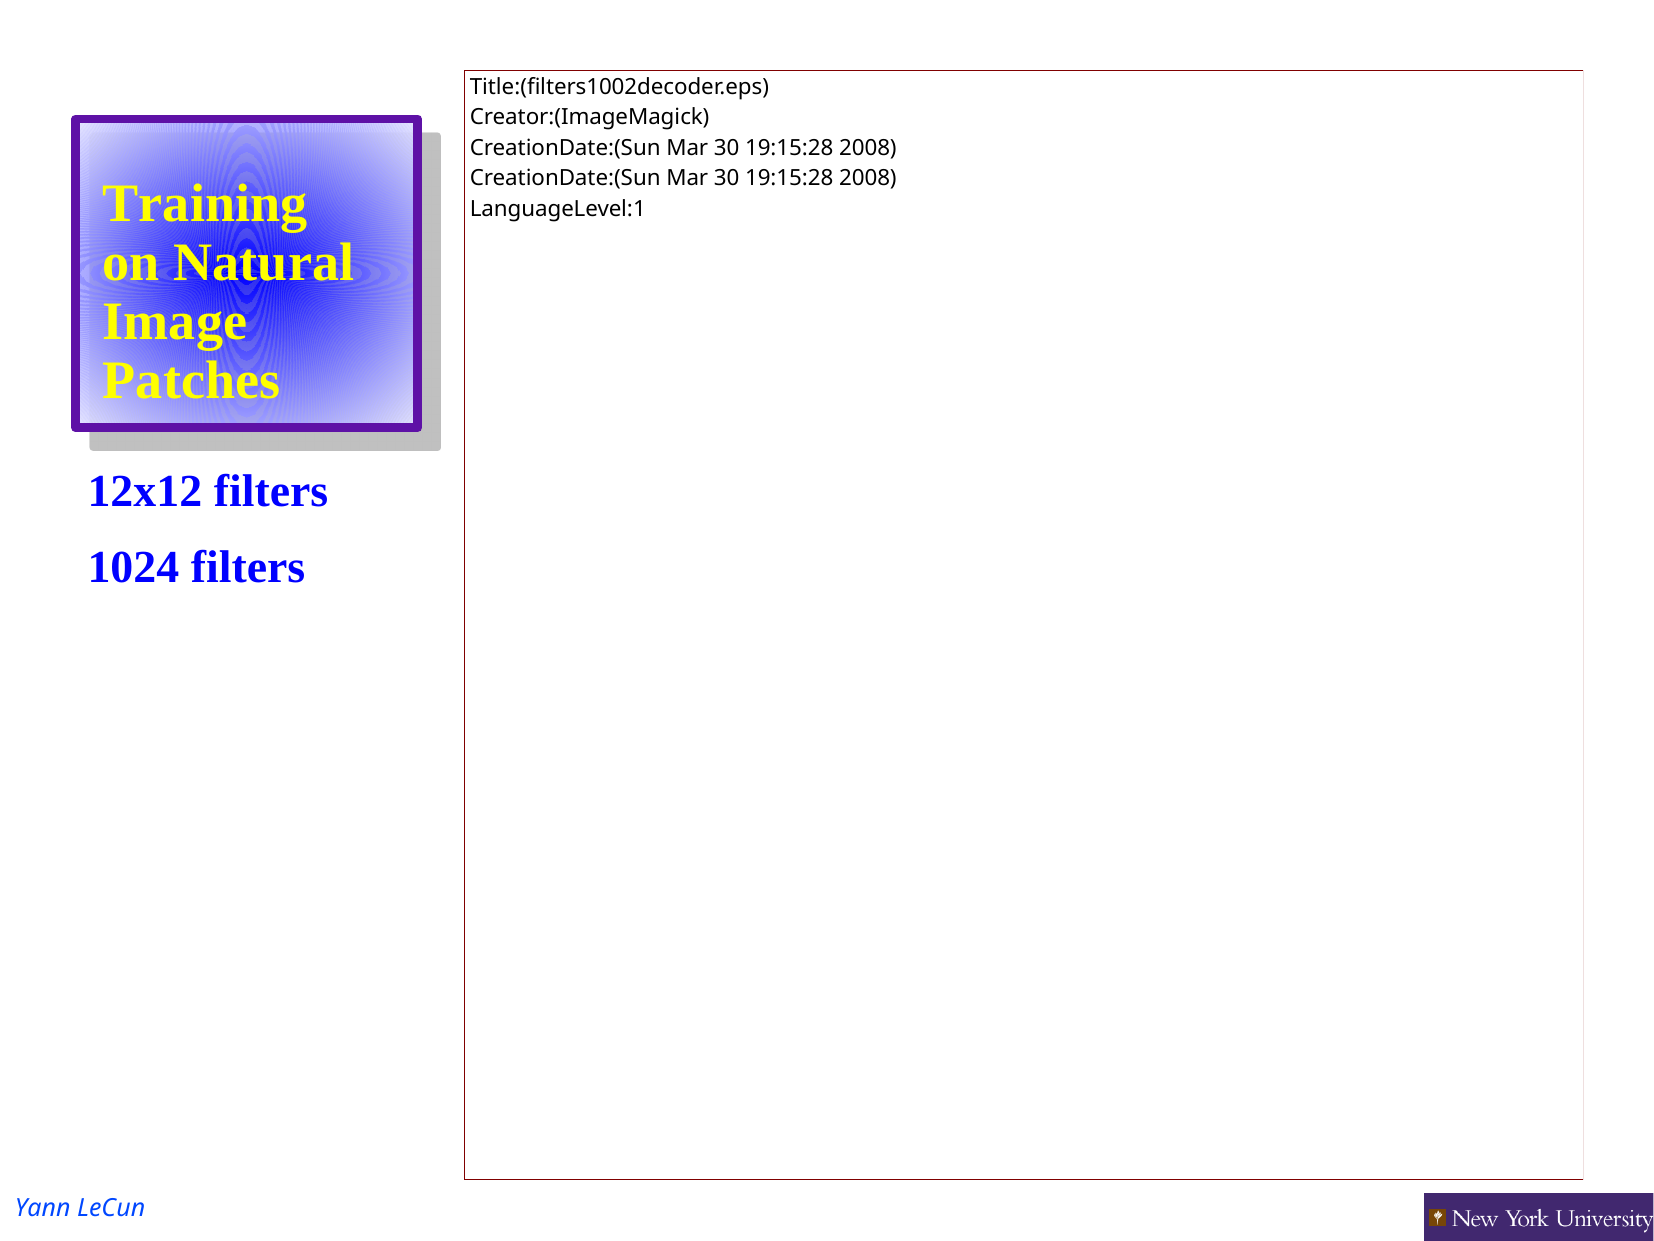

# Training on Natural Image Patches
12x12 filters
1024 filters